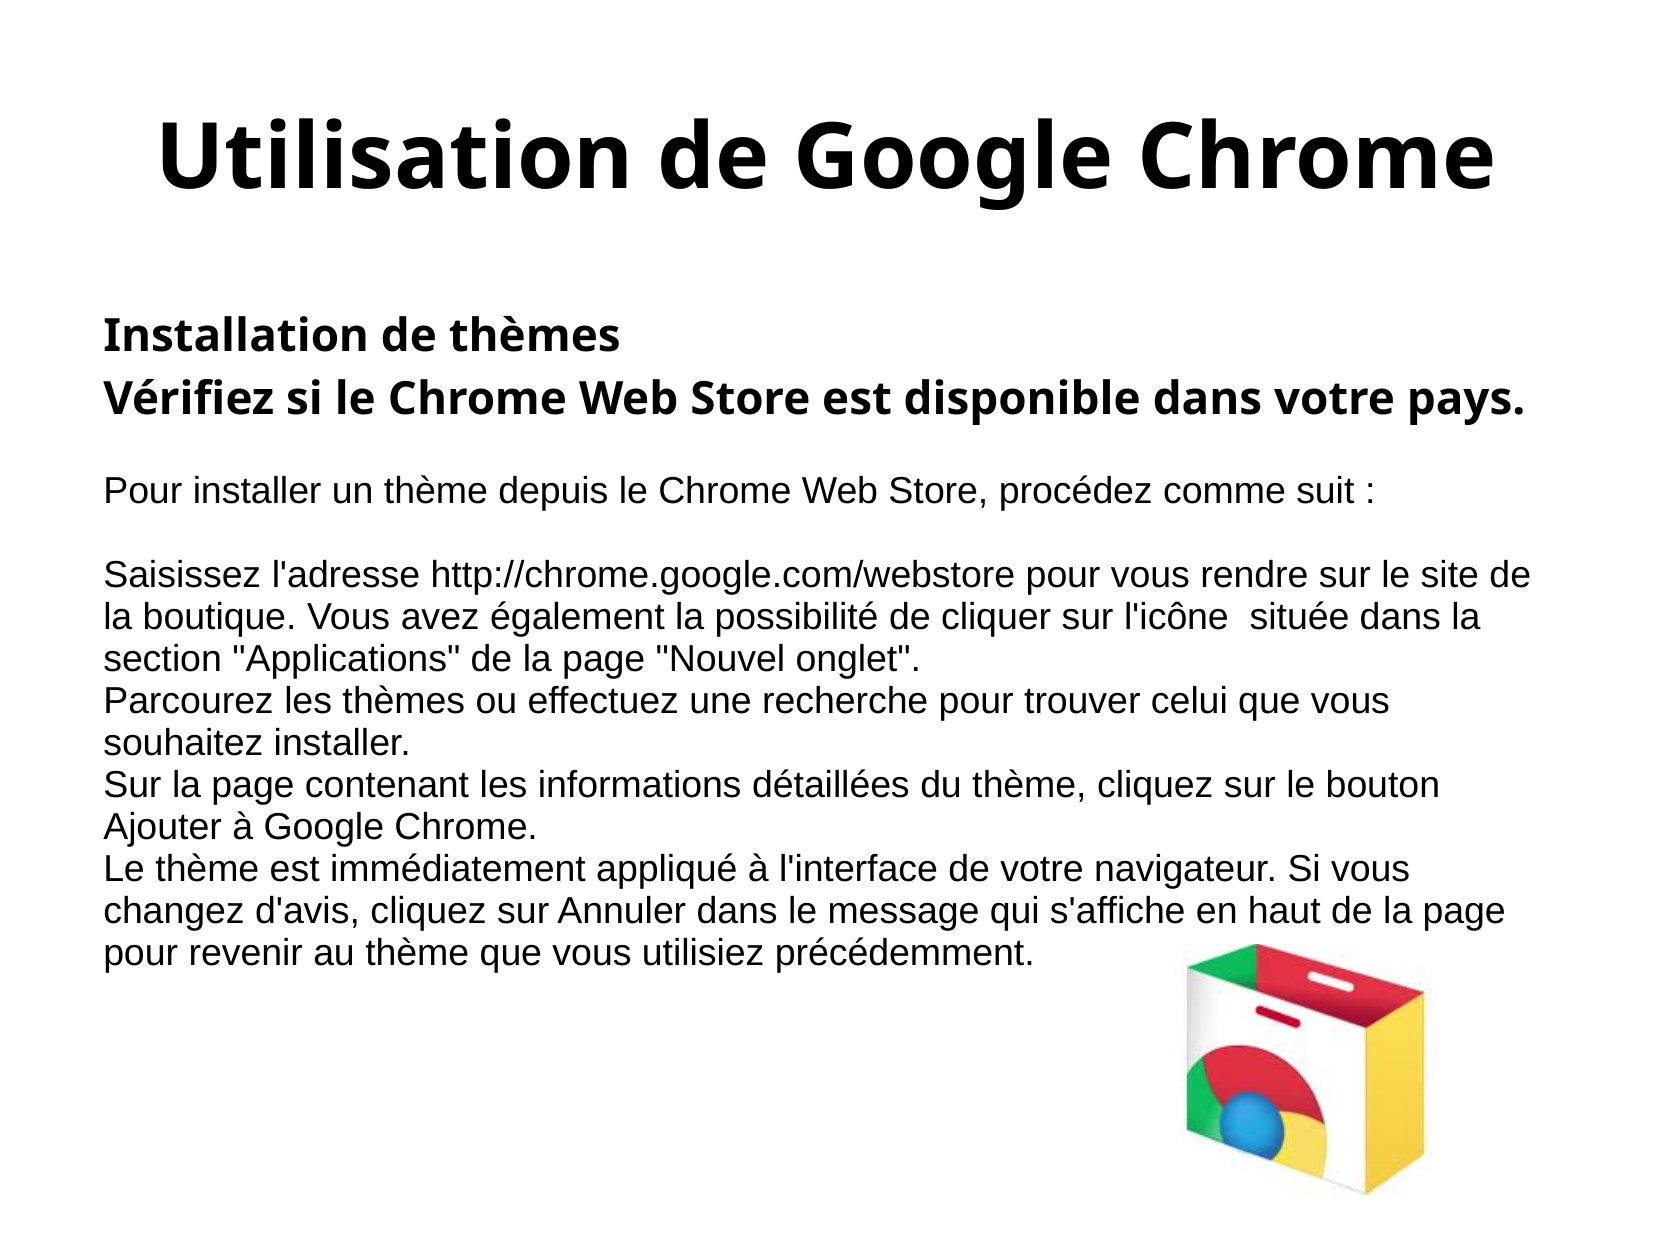

# Utilisation de Google Chrome
Installation de thèmes
Vérifiez si le Chrome Web Store est disponible dans votre pays.
Pour installer un thème depuis le Chrome Web Store, procédez comme suit :
Saisissez l'adresse http://chrome.google.com/webstore pour vous rendre sur le site de la boutique. Vous avez également la possibilité de cliquer sur l'icône située dans la section "Applications" de la page "Nouvel onglet".
Parcourez les thèmes ou effectuez une recherche pour trouver celui que vous souhaitez installer.
Sur la page contenant les informations détaillées du thème, cliquez sur le bouton Ajouter à Google Chrome.
Le thème est immédiatement appliqué à l'interface de votre navigateur. Si vous changez d'avis, cliquez sur Annuler dans le message qui s'affiche en haut de la page pour revenir au thème que vous utilisiez précédemment.